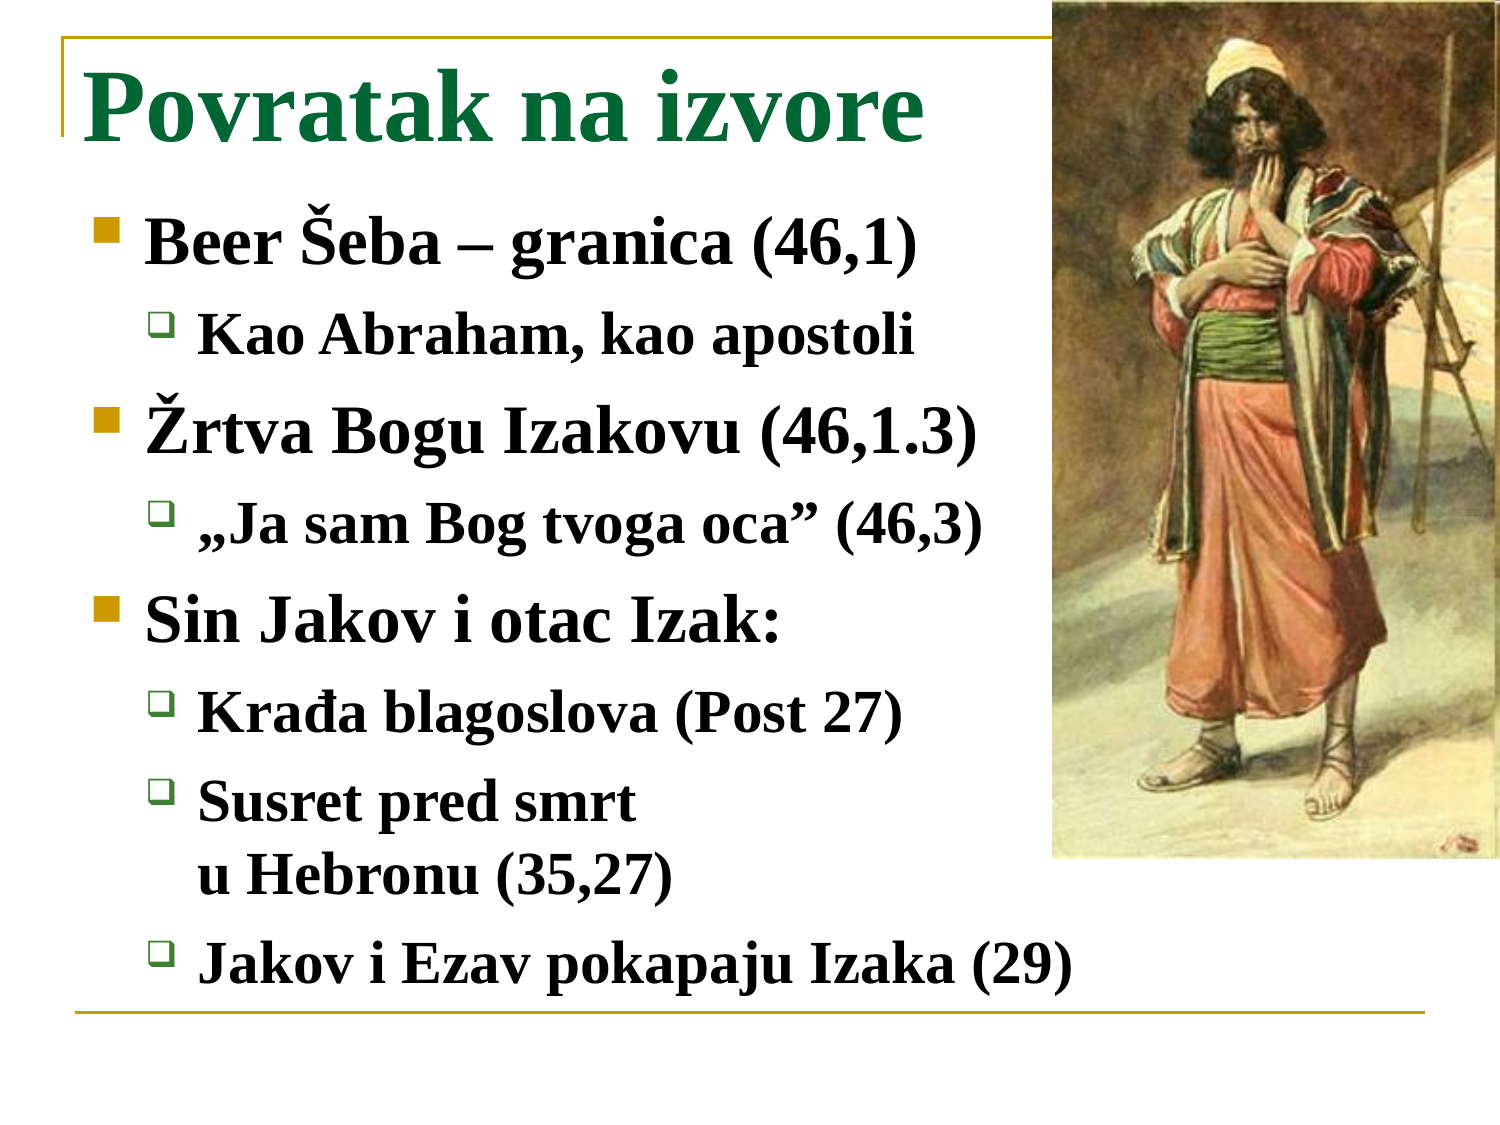

# Povratak na izvore
Beer Šeba – granica (46,1)
Kao Abraham, kao apostoli
Žrtva Bogu Izakovu (46,1.3)
„Ja sam Bog tvoga oca” (46,3)
Sin Jakov i otac Izak:
Krađa blagoslova (Post 27)
Susret pred smrt
u Hebronu (35,27)
Jakov i Ezav pokapaju Izaka (29)